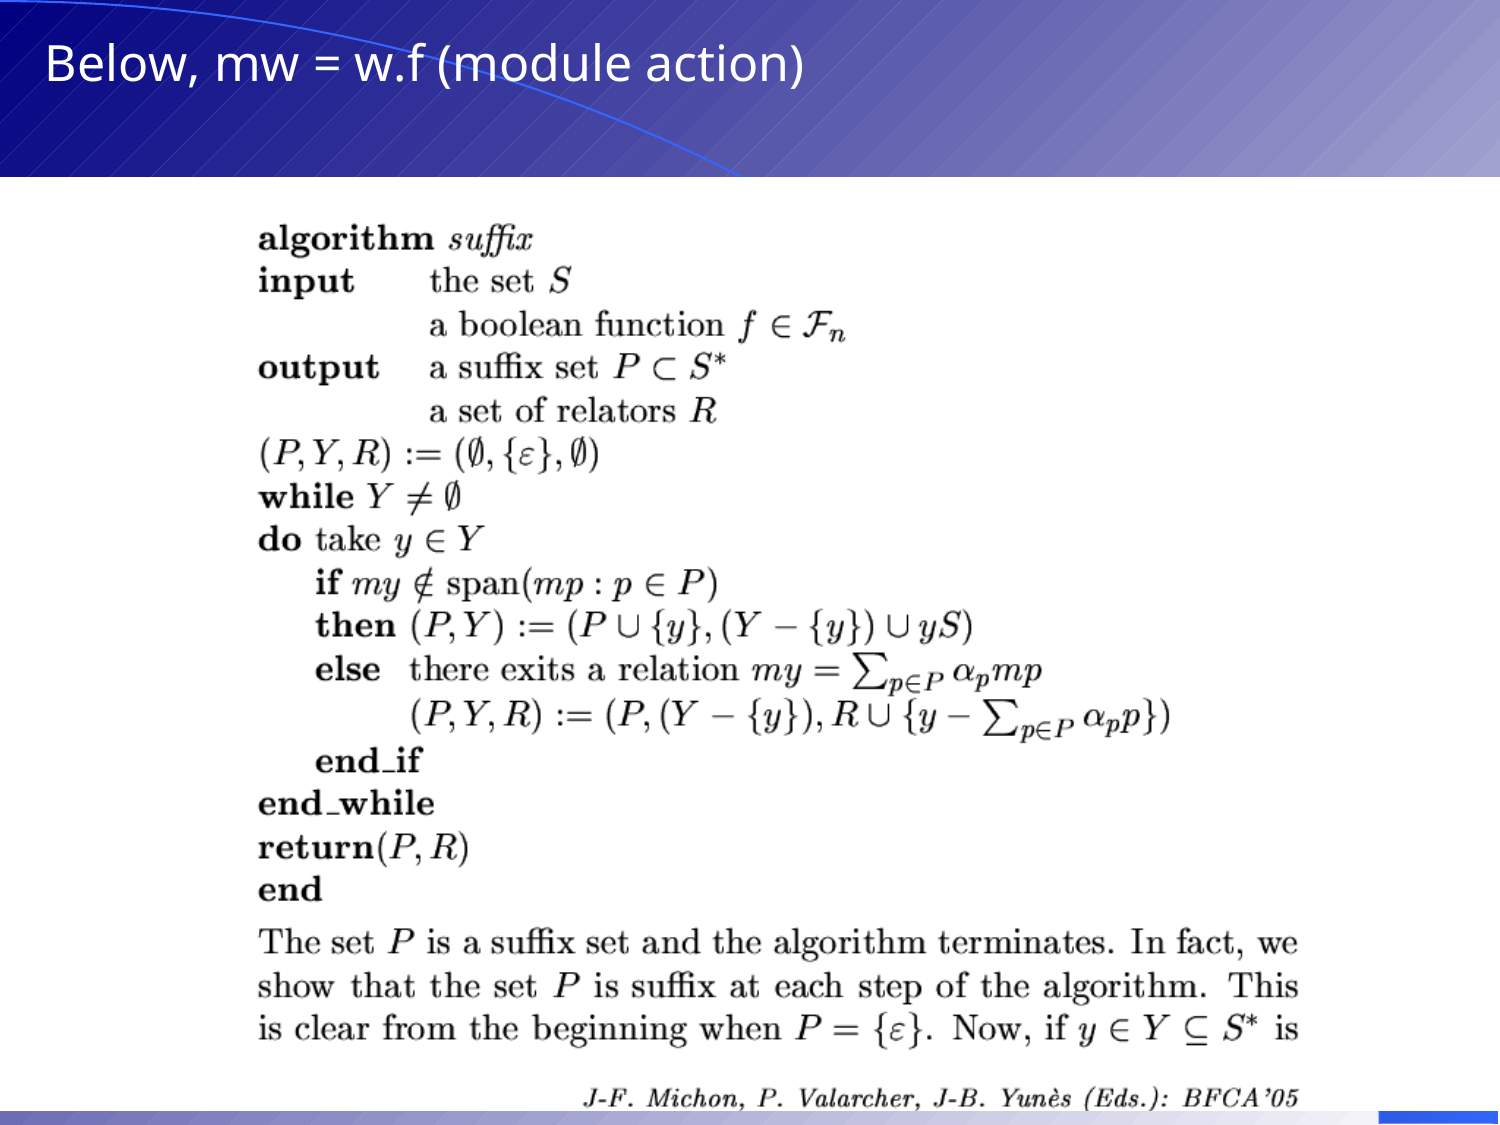

Below, mw = w.f (module action)
11